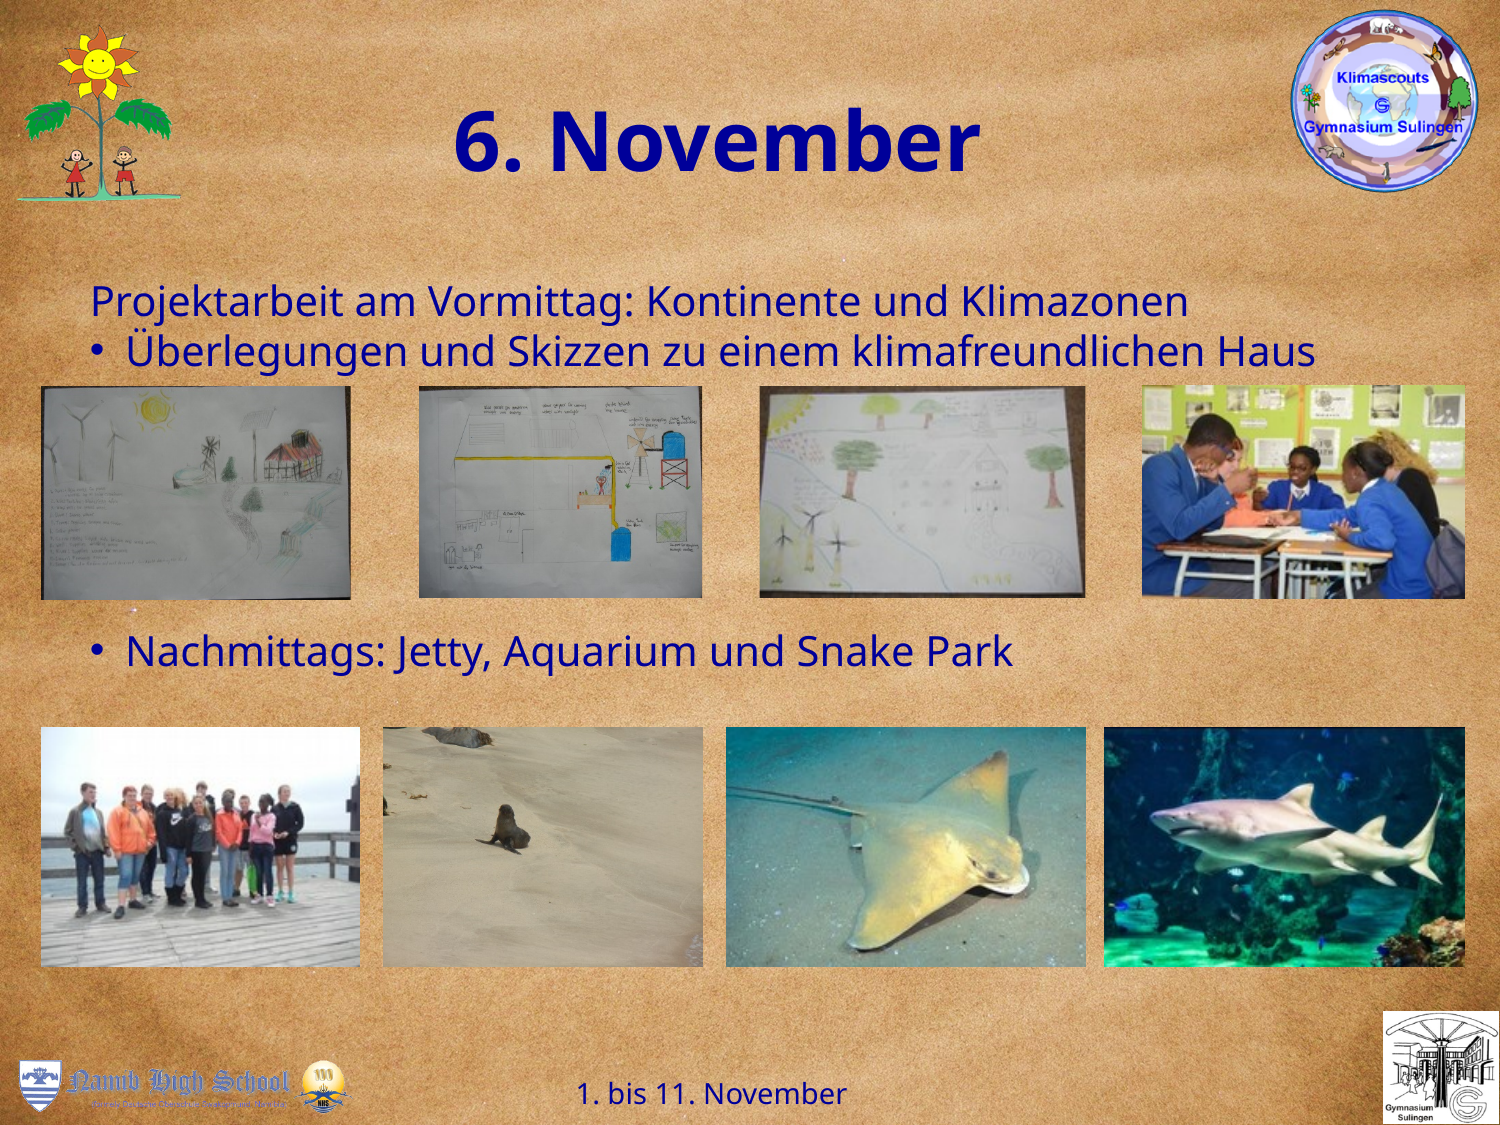

6. November
Projektarbeit am Vormittag: Kontinente und Klimazonen
Überlegungen und Skizzen zu einem klimafreundlichen Haus
Nachmittags: Jetty, Aquarium und Snake Park